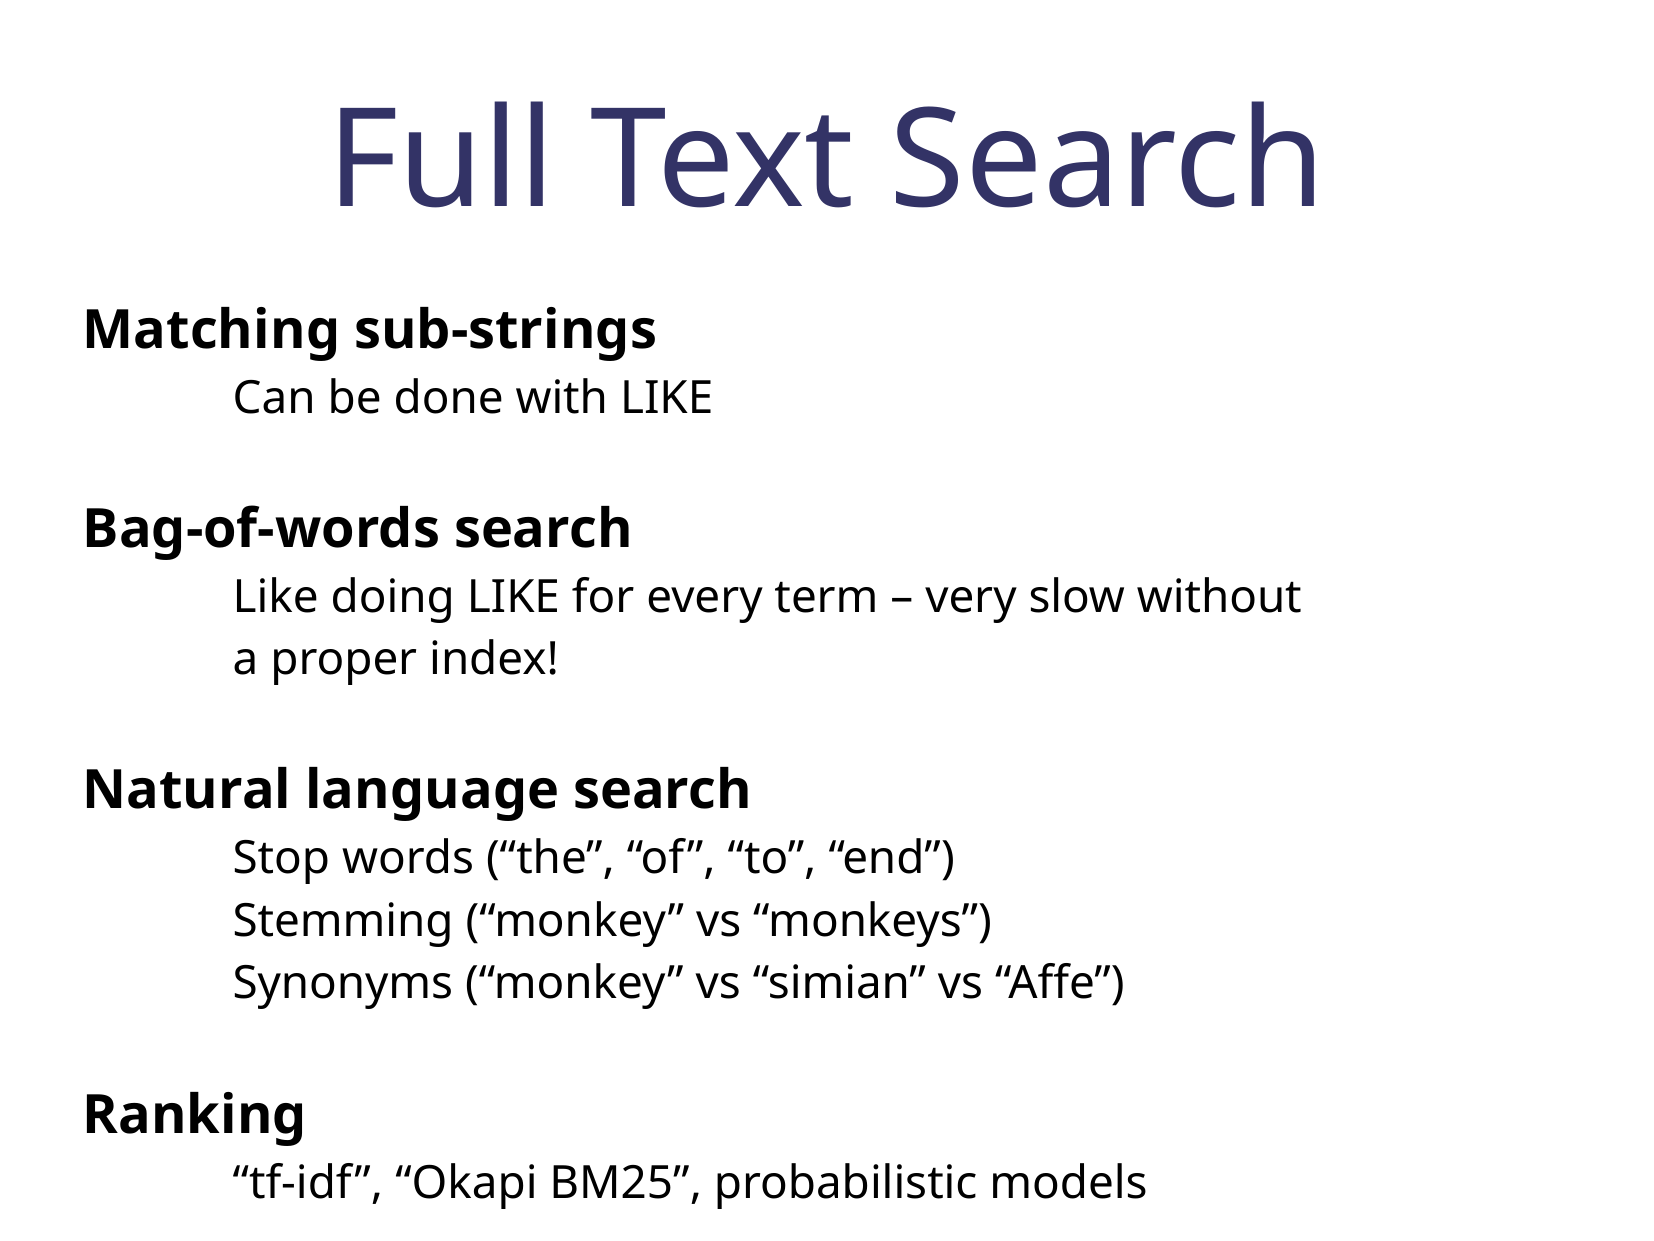

# Full Text Search
Matching sub-strings
		Can be done with LIKE
Bag-of-words search
		Like doing LIKE for every term – very slow without
		a proper index!
Natural language search
		Stop words (“the”, “of”, “to”, “end”)
		Stemming (“monkey” vs “monkeys”)
		Synonyms (“monkey” vs “simian” vs “Affe”)
Ranking
		“tf-idf”, “Okapi BM25”, probabilistic models
			Can be useful. SQL support is coming.